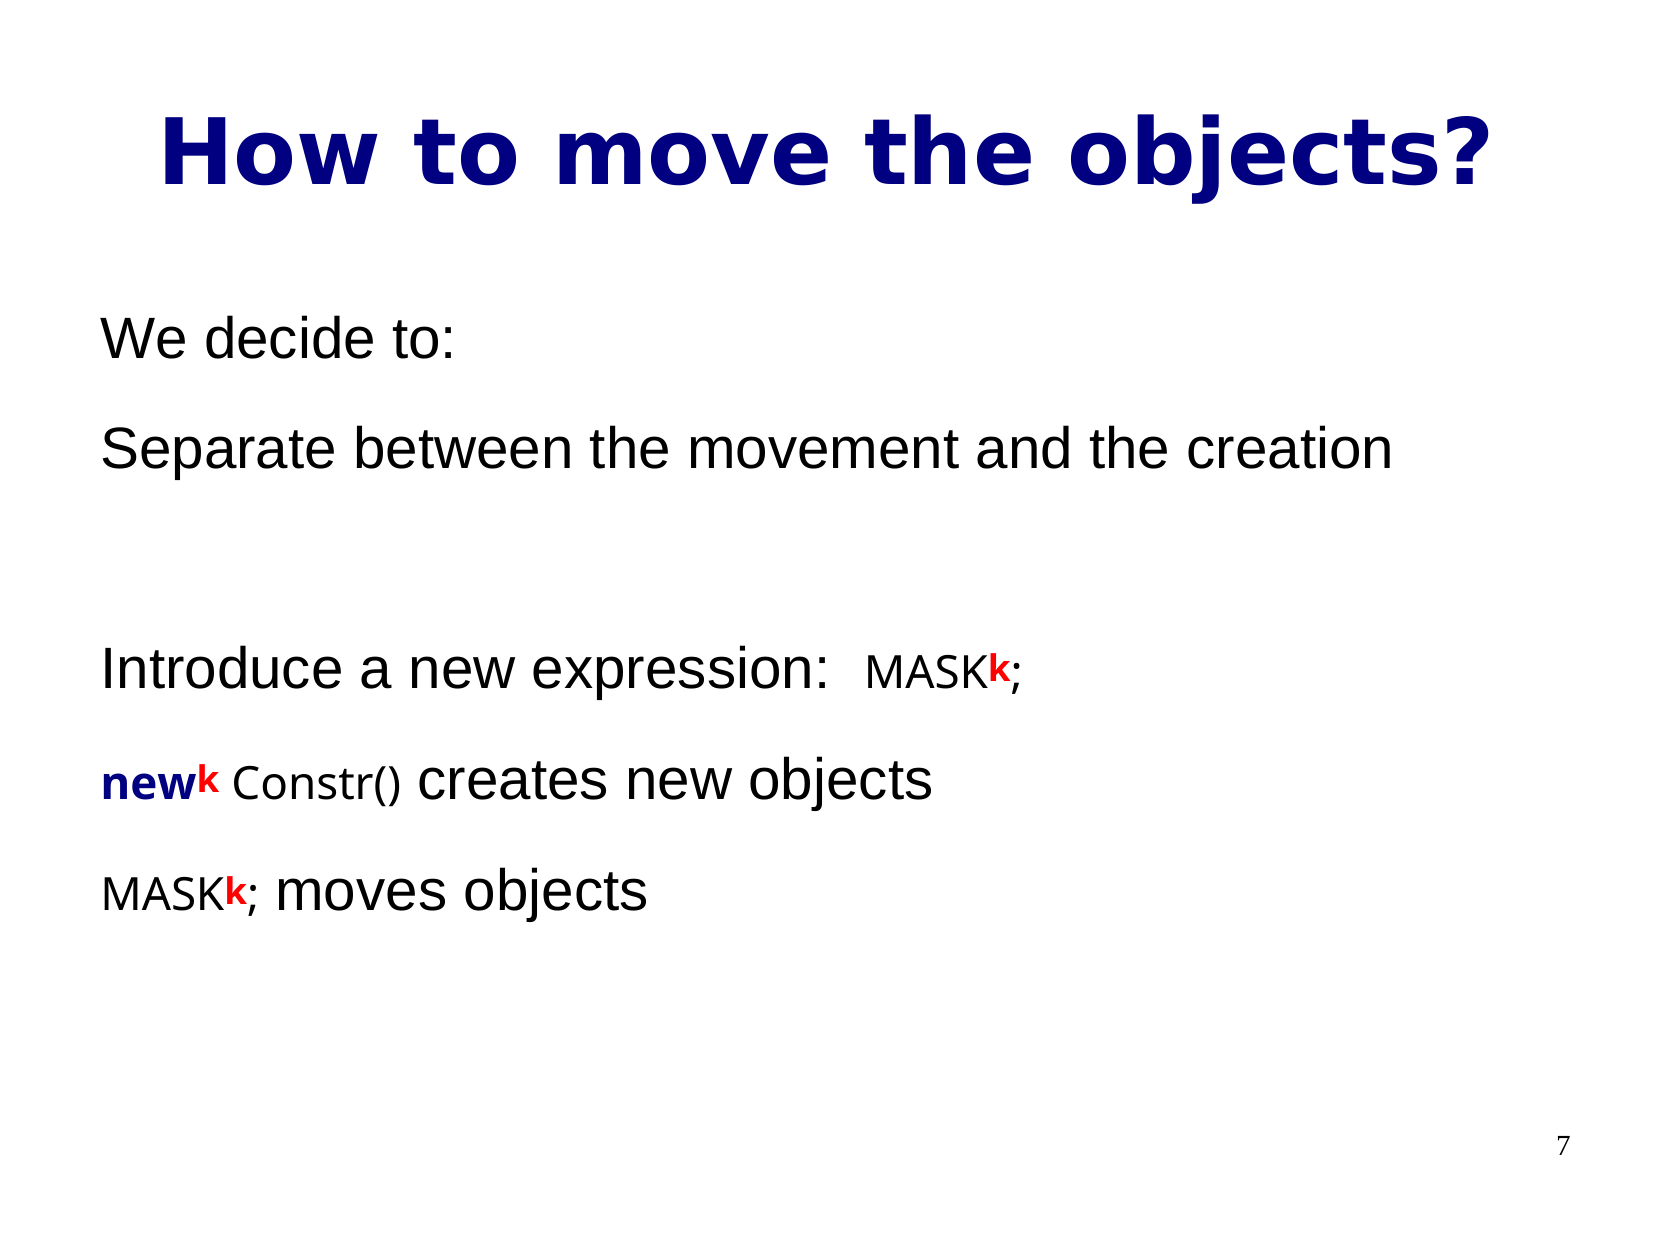

# How to move the objects?
We decide to:
Separate between the movement and the creation
Introduce a new expression: MASKk;
newk Constr() creates new objects
MASKk; moves objects
7